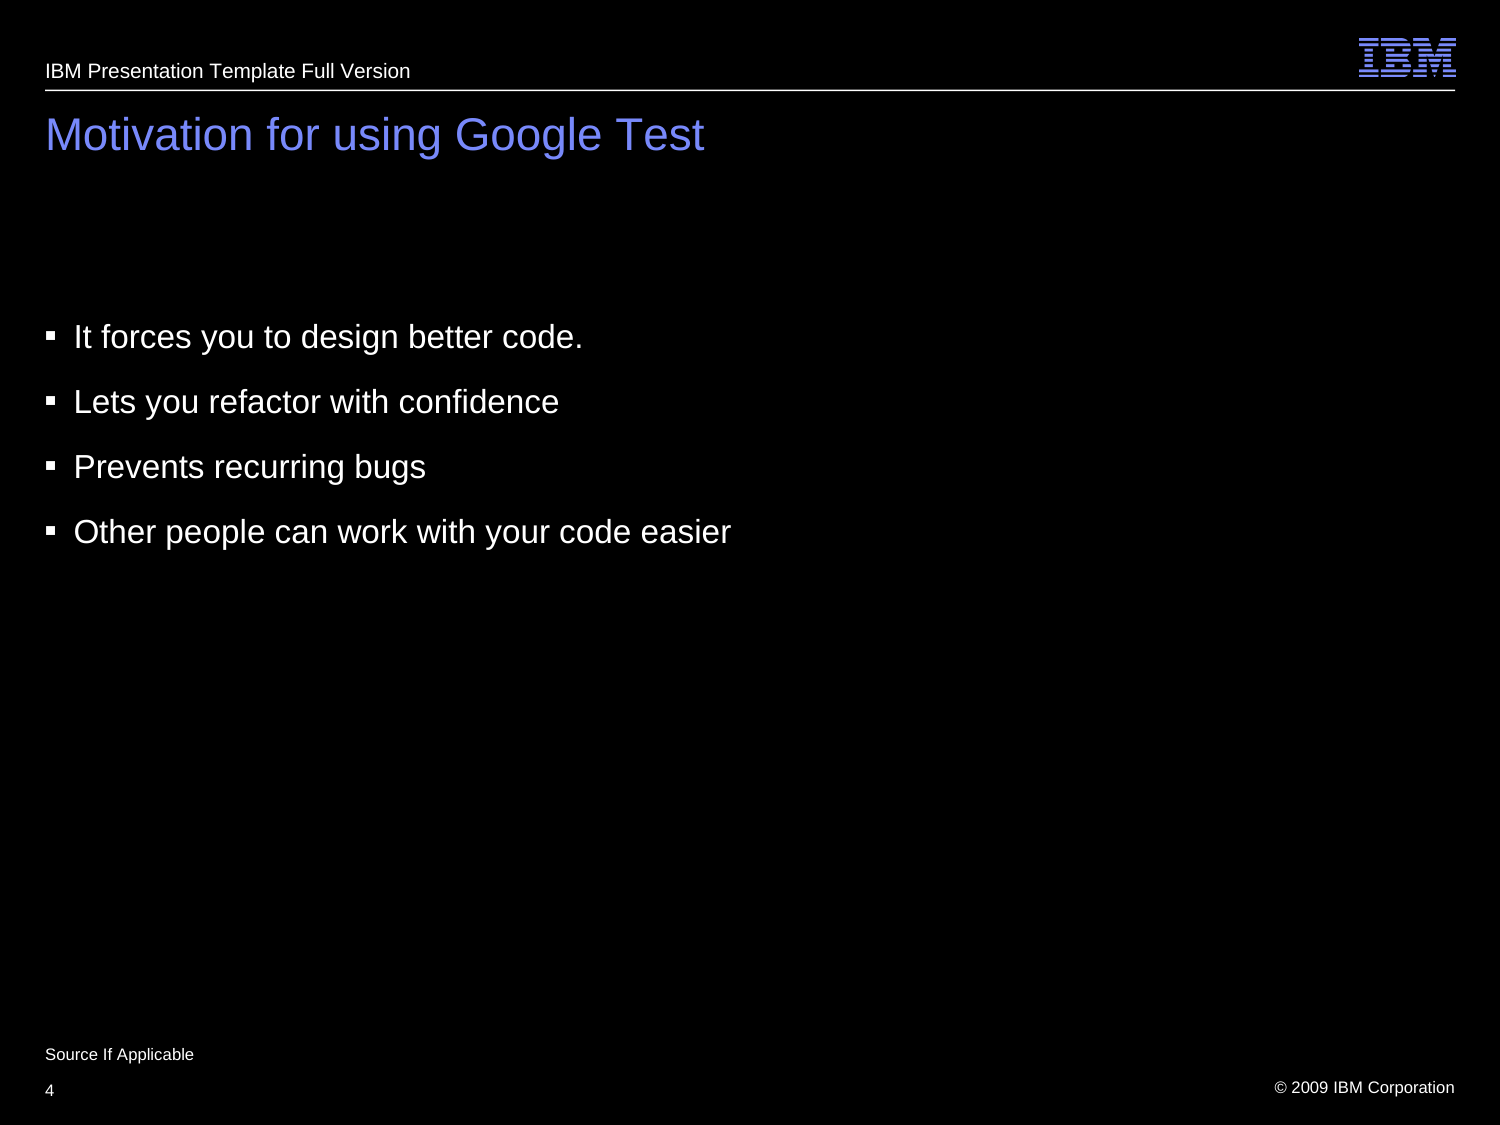

IBM Presentation Template Full Version
# Motivation for using Google Test
It forces you to design better code.
Lets you refactor with confidence
Prevents recurring bugs
Other people can work with your code easier
 Source If Applicable
4